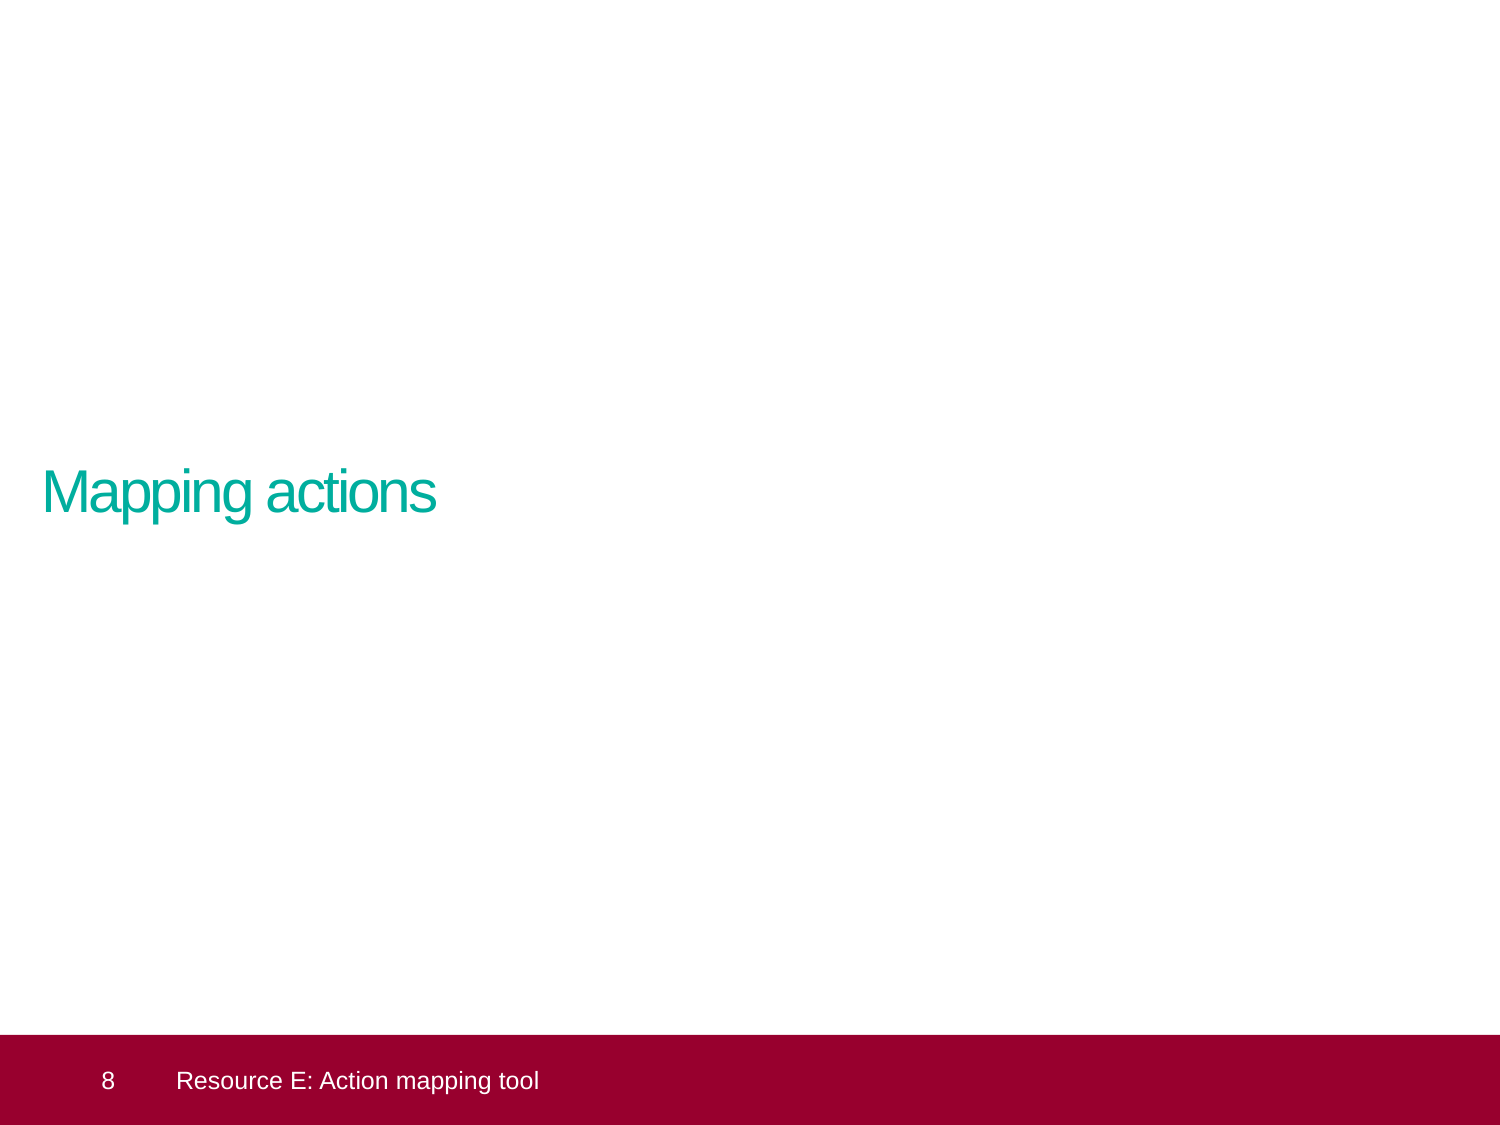

# Mapping actions
 8
Resource E: Action mapping tool